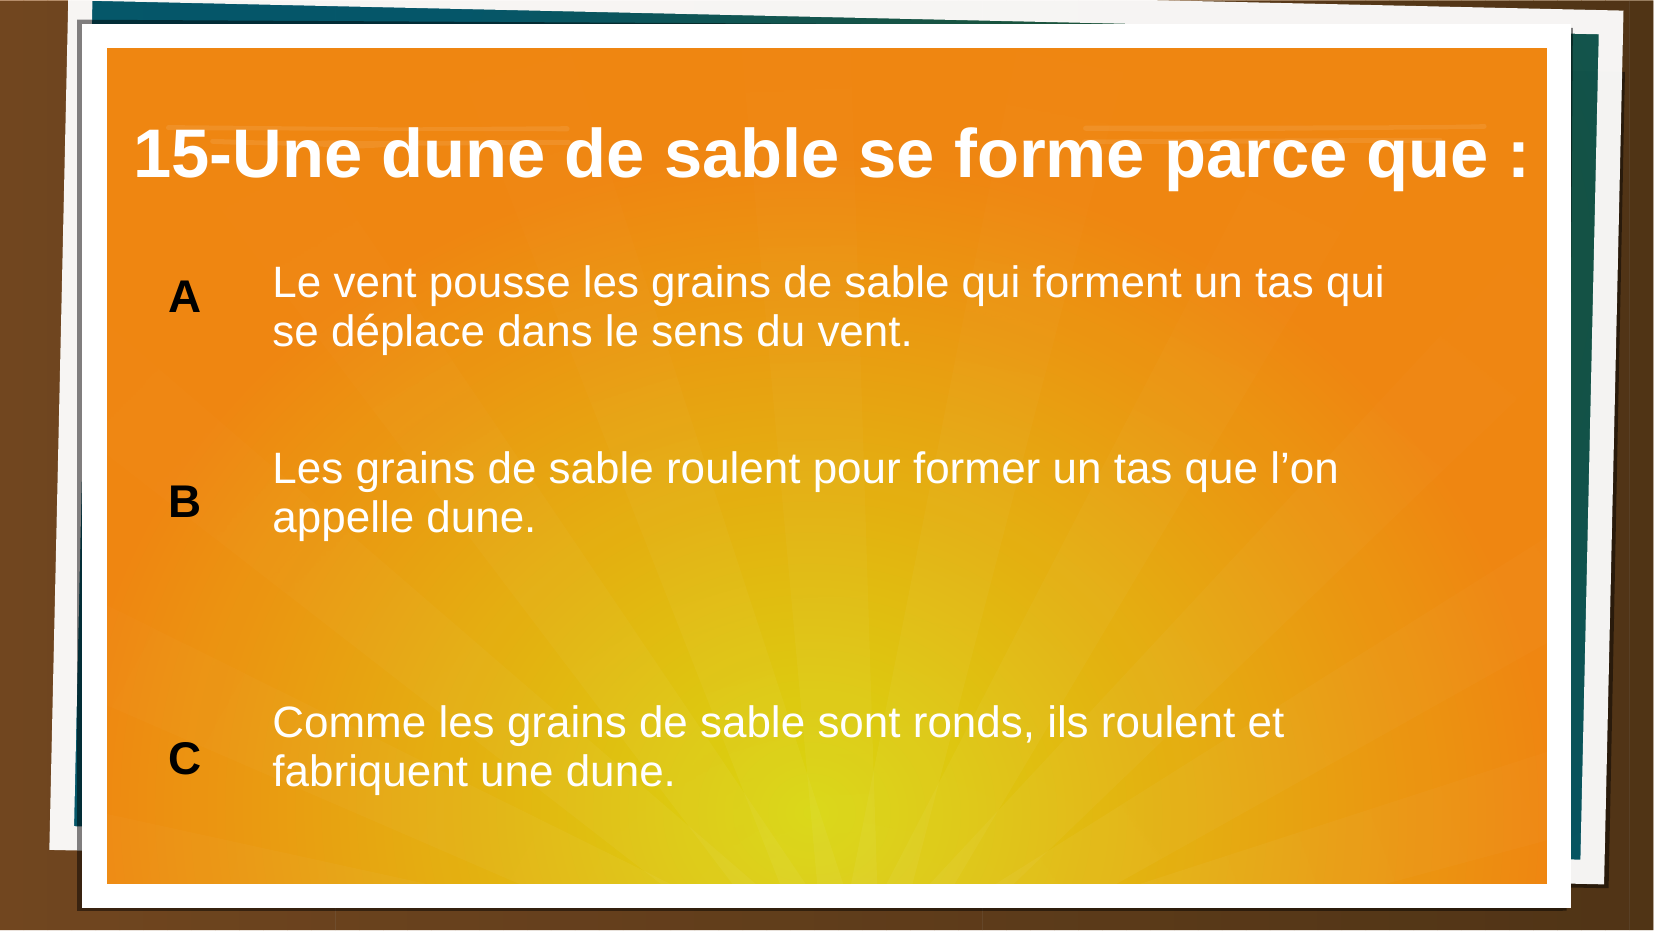

# 15-Une dune de sable se forme parce que :
Le vent pousse les grains de sable qui forment un tas qui se déplace dans le sens du vent.
Les grains de sable roulent pour former un tas que l’on appelle dune.
Comme les grains de sable sont ronds, ils roulent et fabriquent une dune.
A			B				C